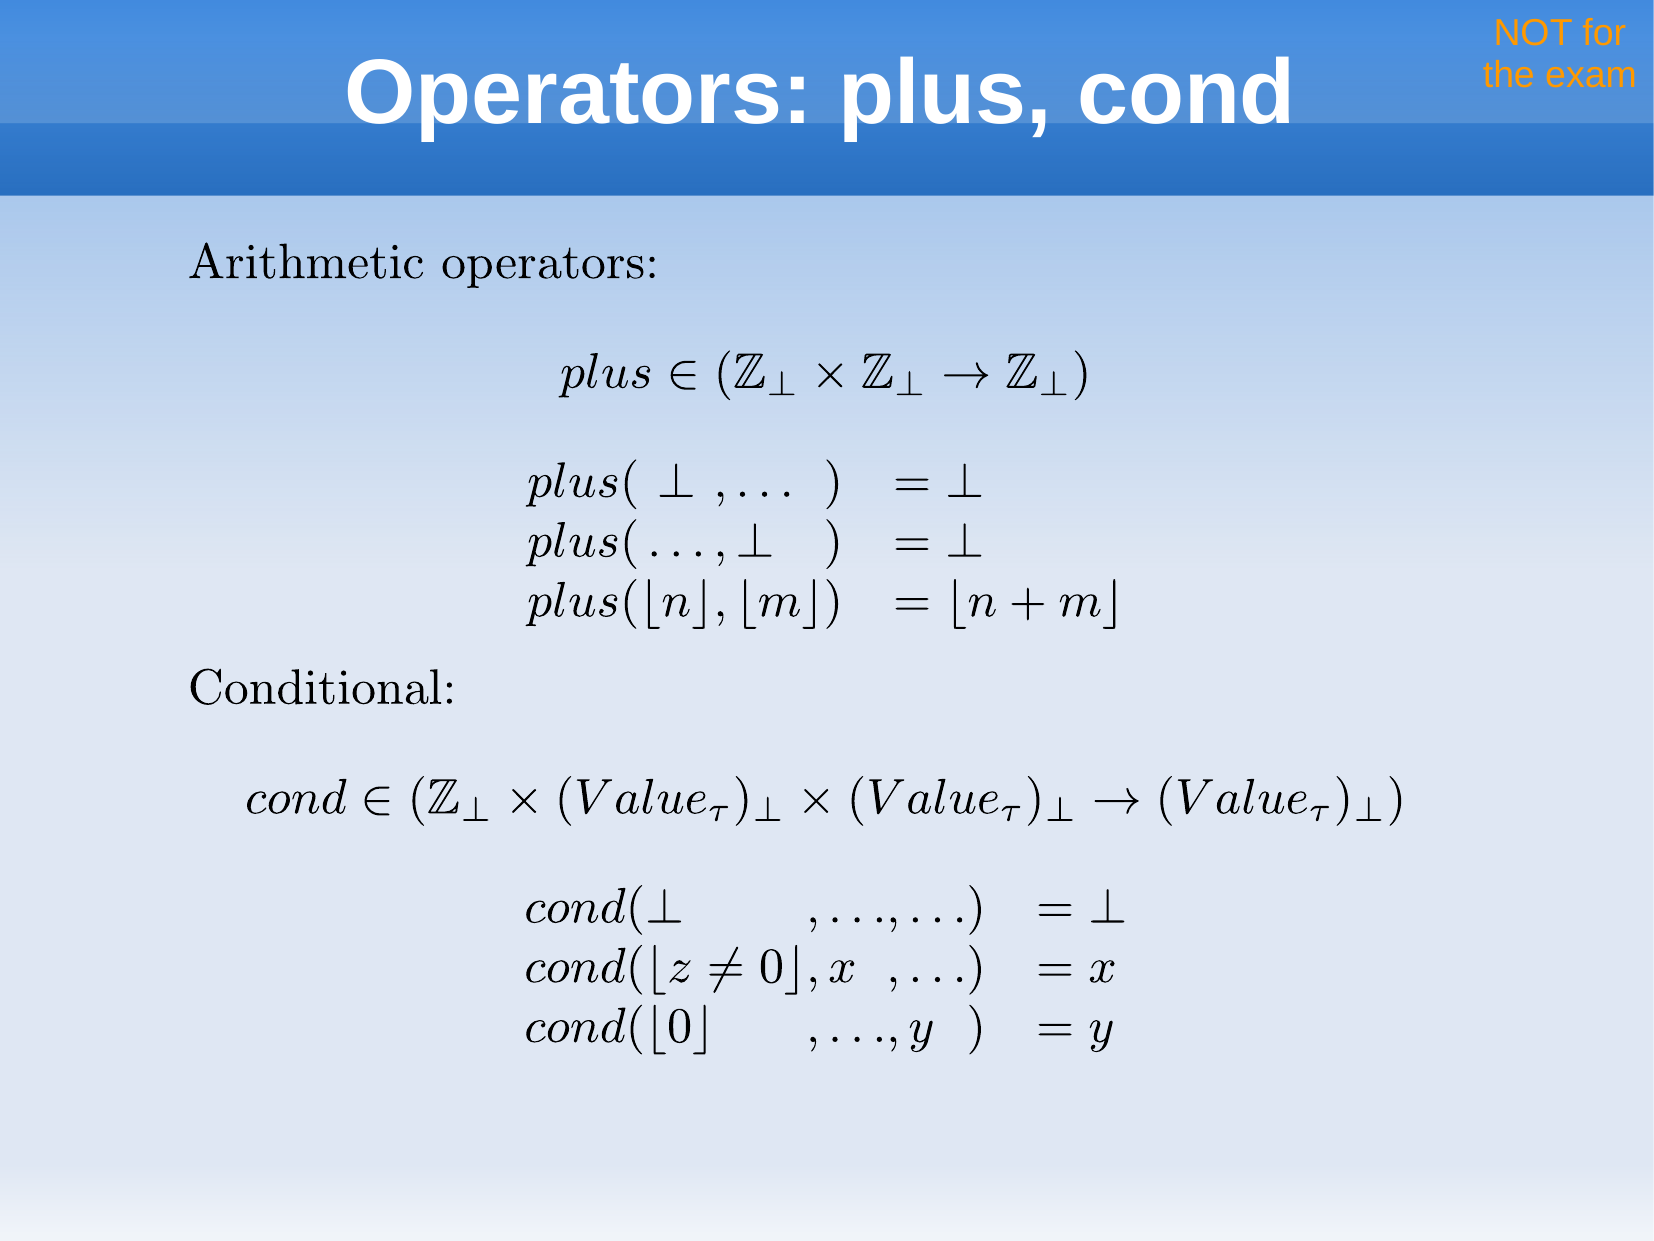

# Operators: plus, cond
NOT for
the exam